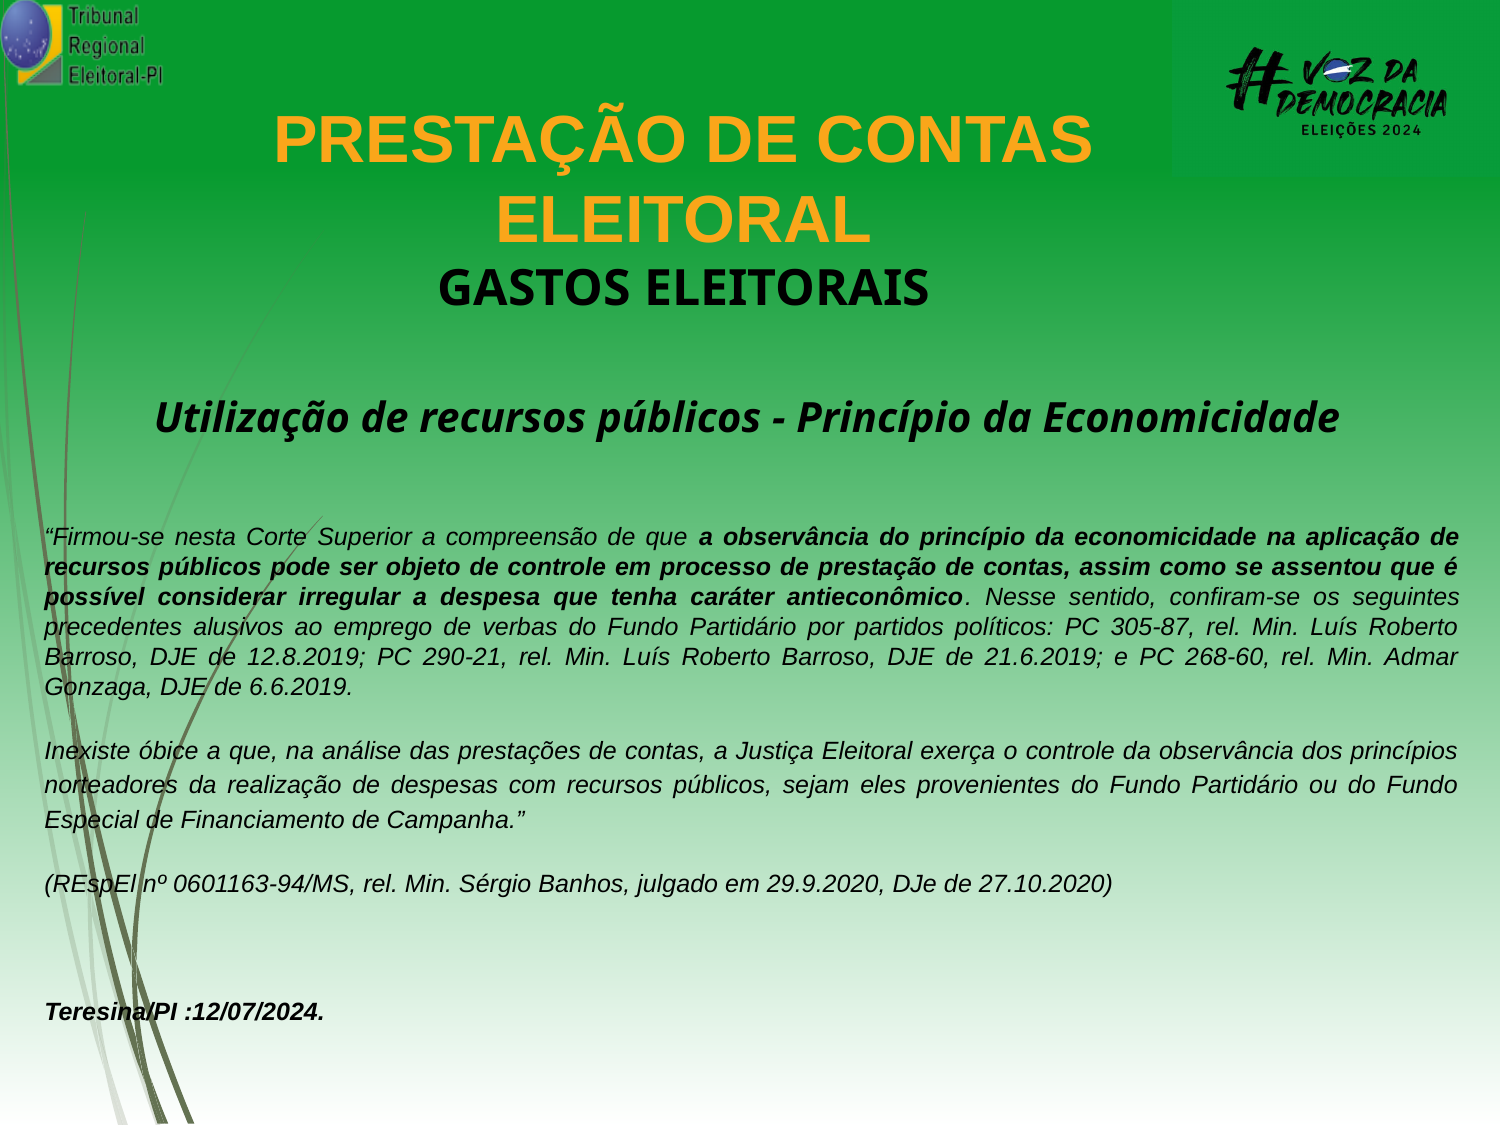

PRESTAÇÃO DE CONTAS
ELEITORAL
GASTOS ELEITORAIS
Utilização de recursos públicos - Princípio da Economicidade
“Firmou-se nesta Corte Superior a compreensão de que a observância do princípio da economicidade na aplicação de recursos públicos pode ser objeto de controle em processo de prestação de contas, assim como se assentou que é possível considerar irregular a despesa que tenha caráter antieconômico. Nesse sentido, confiram-se os seguintes precedentes alusivos ao emprego de verbas do Fundo Partidário por partidos políticos: PC 305-87, rel. Min. Luís Roberto Barroso, DJE de 12.8.2019; PC 290-21, rel. Min. Luís Roberto Barroso, DJE de 21.6.2019; e PC 268-60, rel. Min. Admar Gonzaga, DJE de 6.6.2019.
Inexiste óbice a que, na análise das prestações de contas, a Justiça Eleitoral exerça o controle da observância dos princípios norteadores da realização de despesas com recursos públicos, sejam eles provenientes do Fundo Partidário ou do Fundo Especial de Financiamento de Campanha.”
(REspEl nº 0601163-94/MS, rel. Min. Sérgio Banhos, julgado em 29.9.2020, DJe de 27.10.2020)
Teresina/PI :12/07/2024.